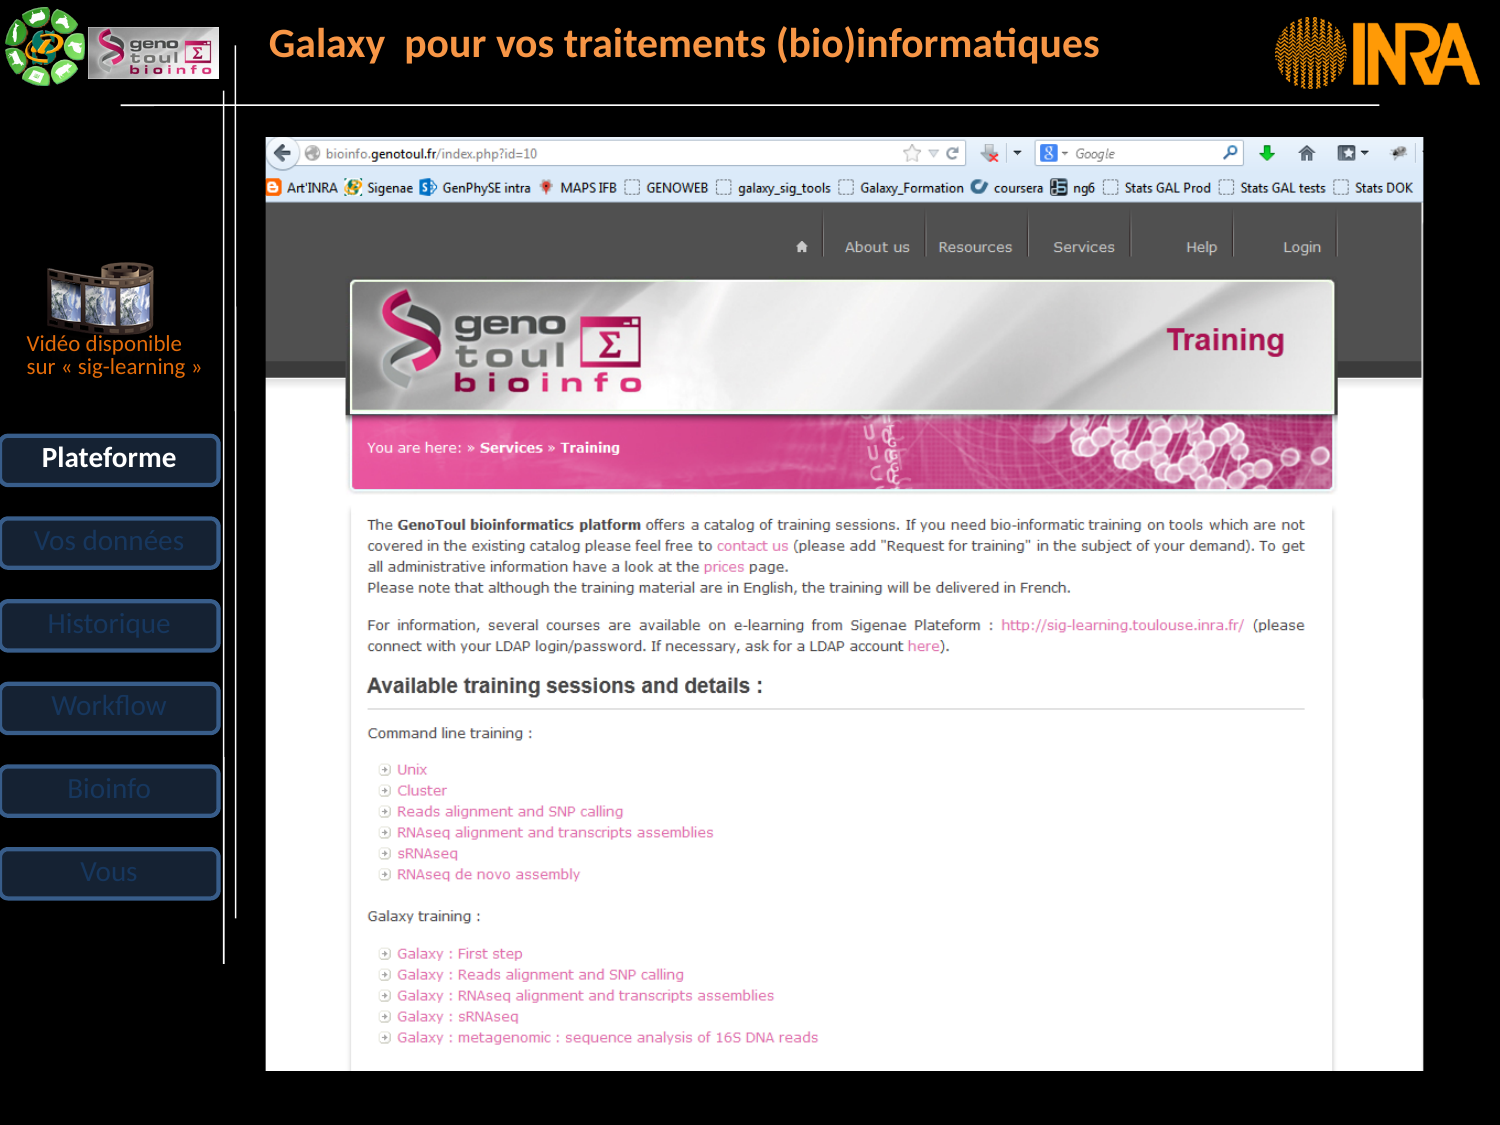

Galaxy pour vos traitements (bio)informatiques
Vidéo disponible sur « sig-learning »
Plateforme
Vos données
Historique
Workflow
Bioinfo
Vous